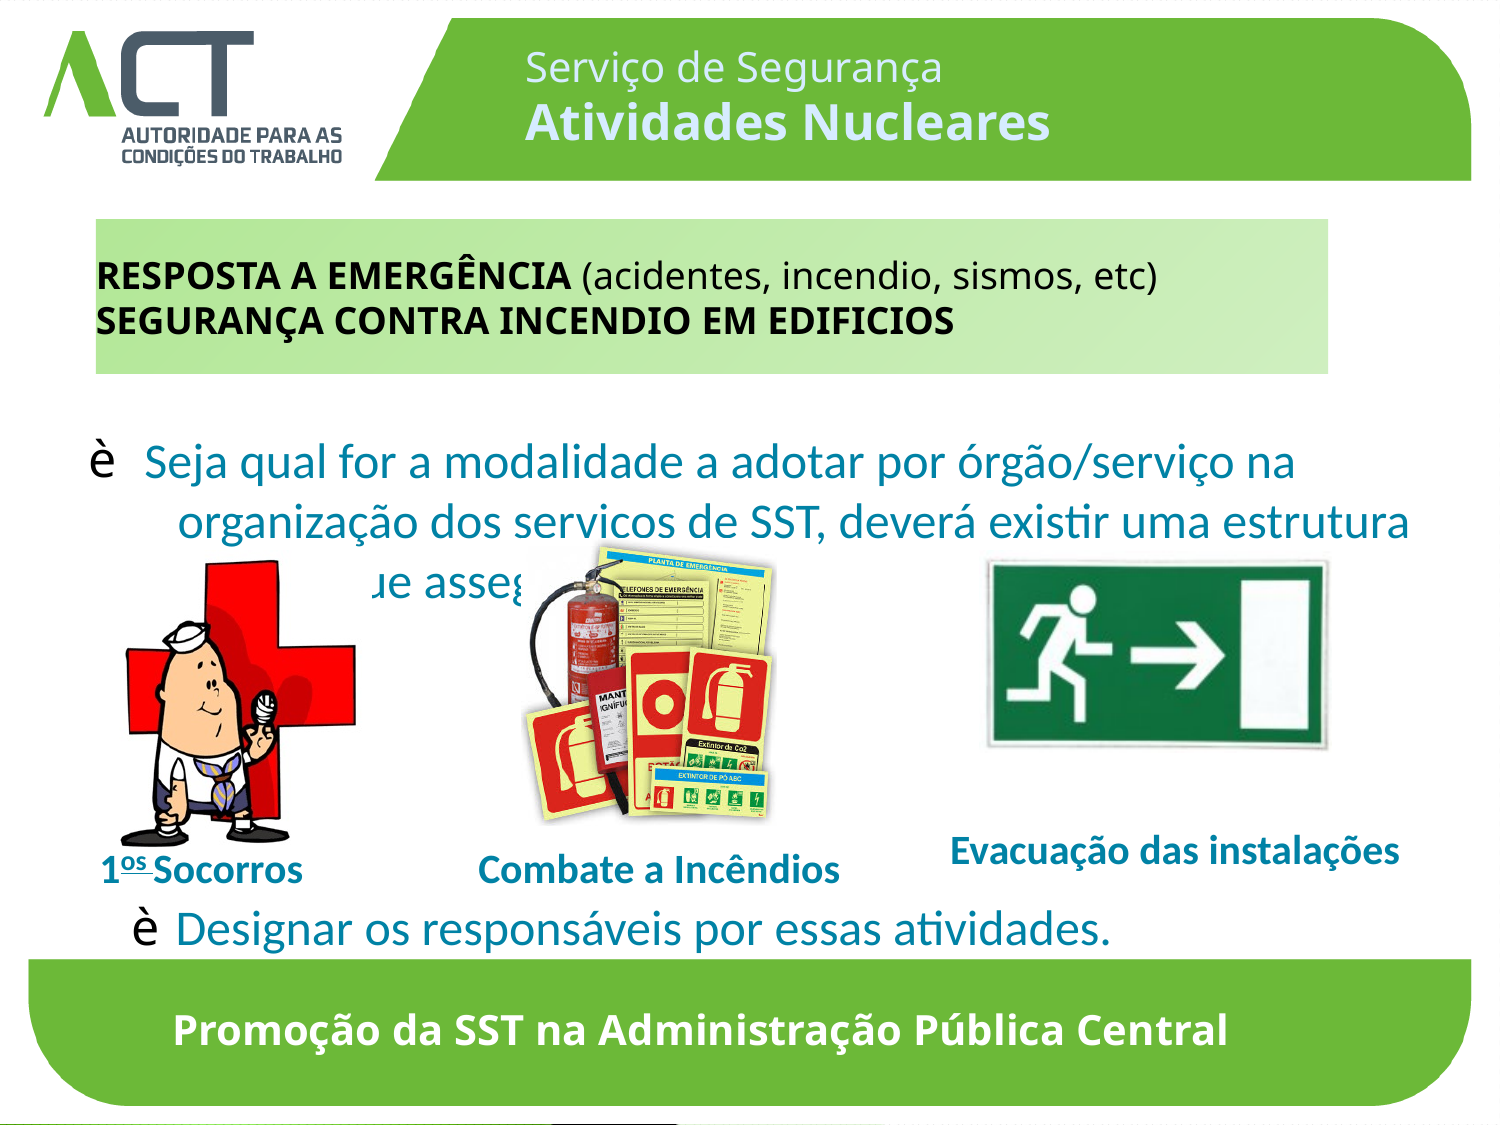

Serviço de Segurança
Atividades Nucleares
RESPOSTA A EMERGÊNCIA (acidentes, incendio, sismos, etc)
SEGURANÇA CONTRA INCENDIO EM EDIFICIOS
 Seja qual for a modalidade a adotar por órgão/serviço na organização dos serviços de SST, deverá existir uma estrutura interna que assegure:
Combate a Incêndios
Evacuação das instalações
1os Socorros
Designar os responsáveis por essas atividades.
Promoção da SST na Administração Pública Central